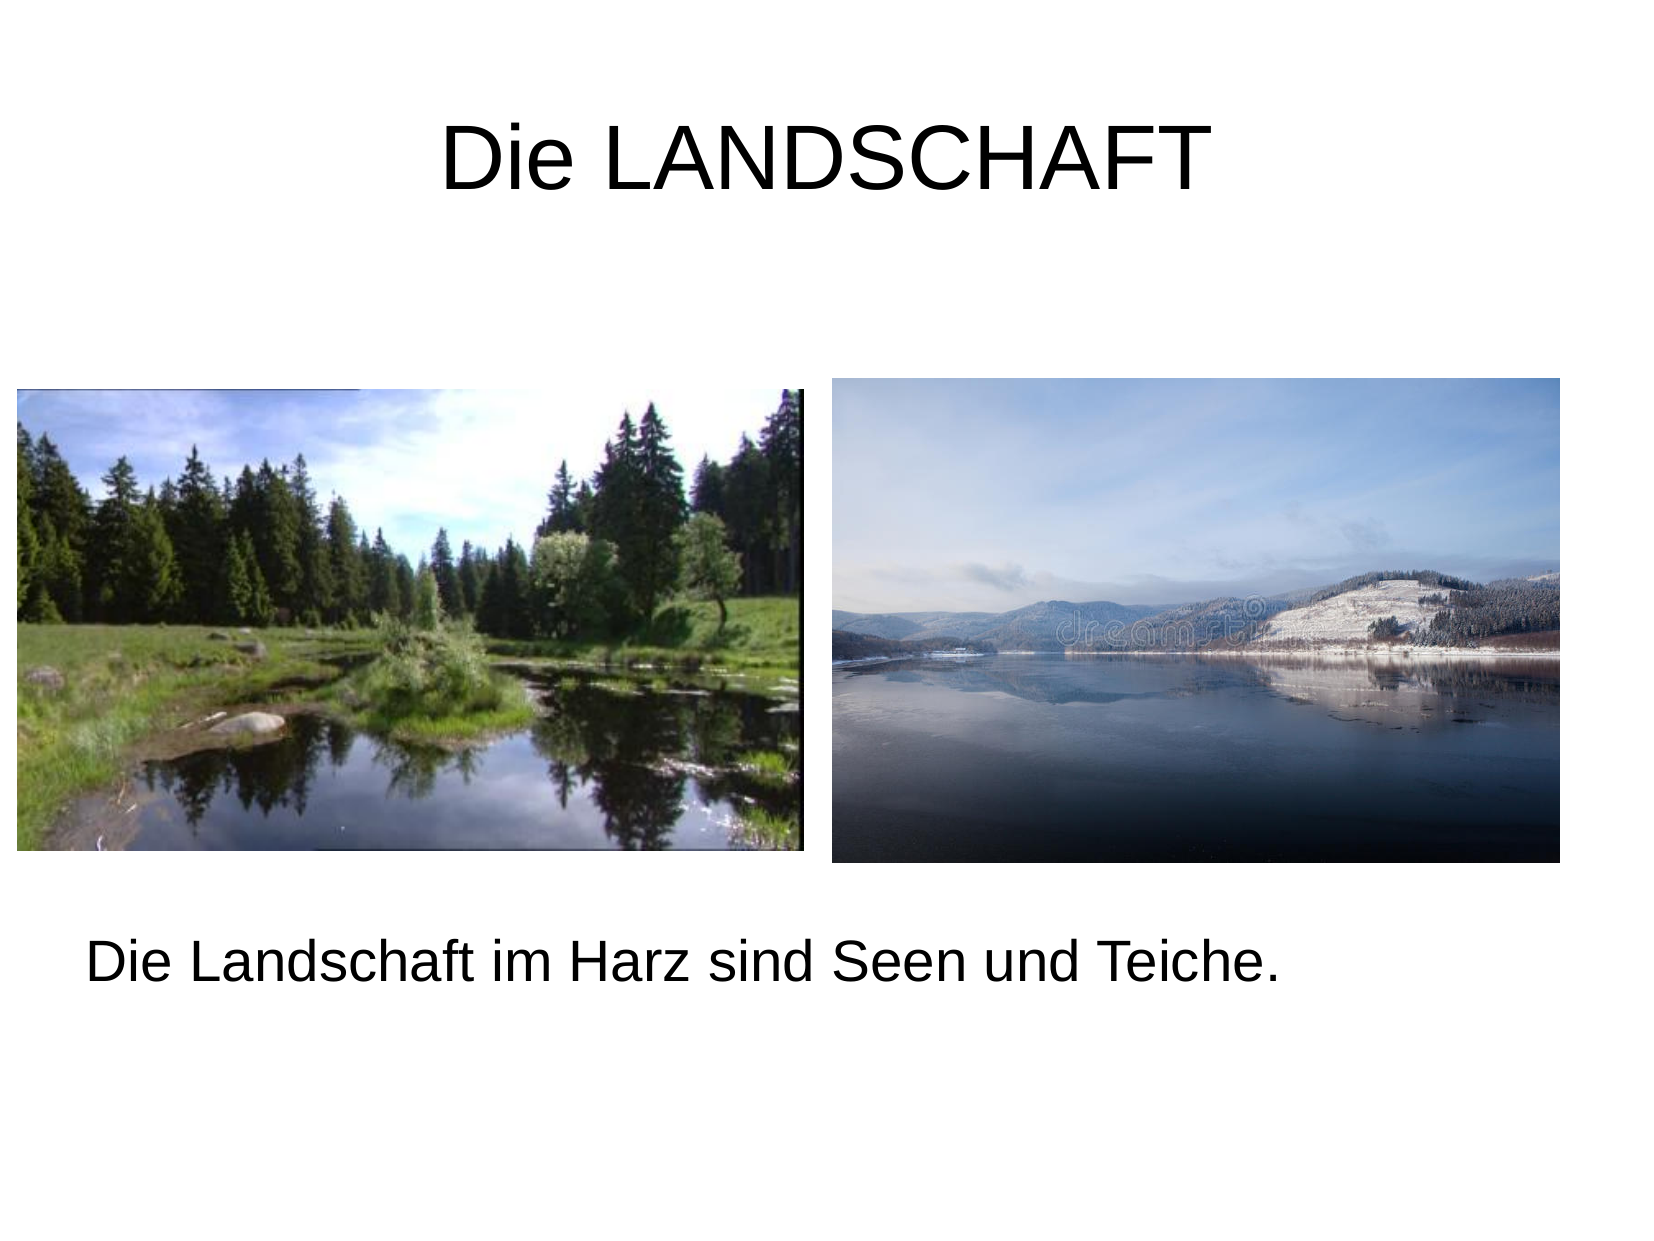

# Die LANDSCHAFT
Die Landschaft im Harz sind Seen und Teiche.